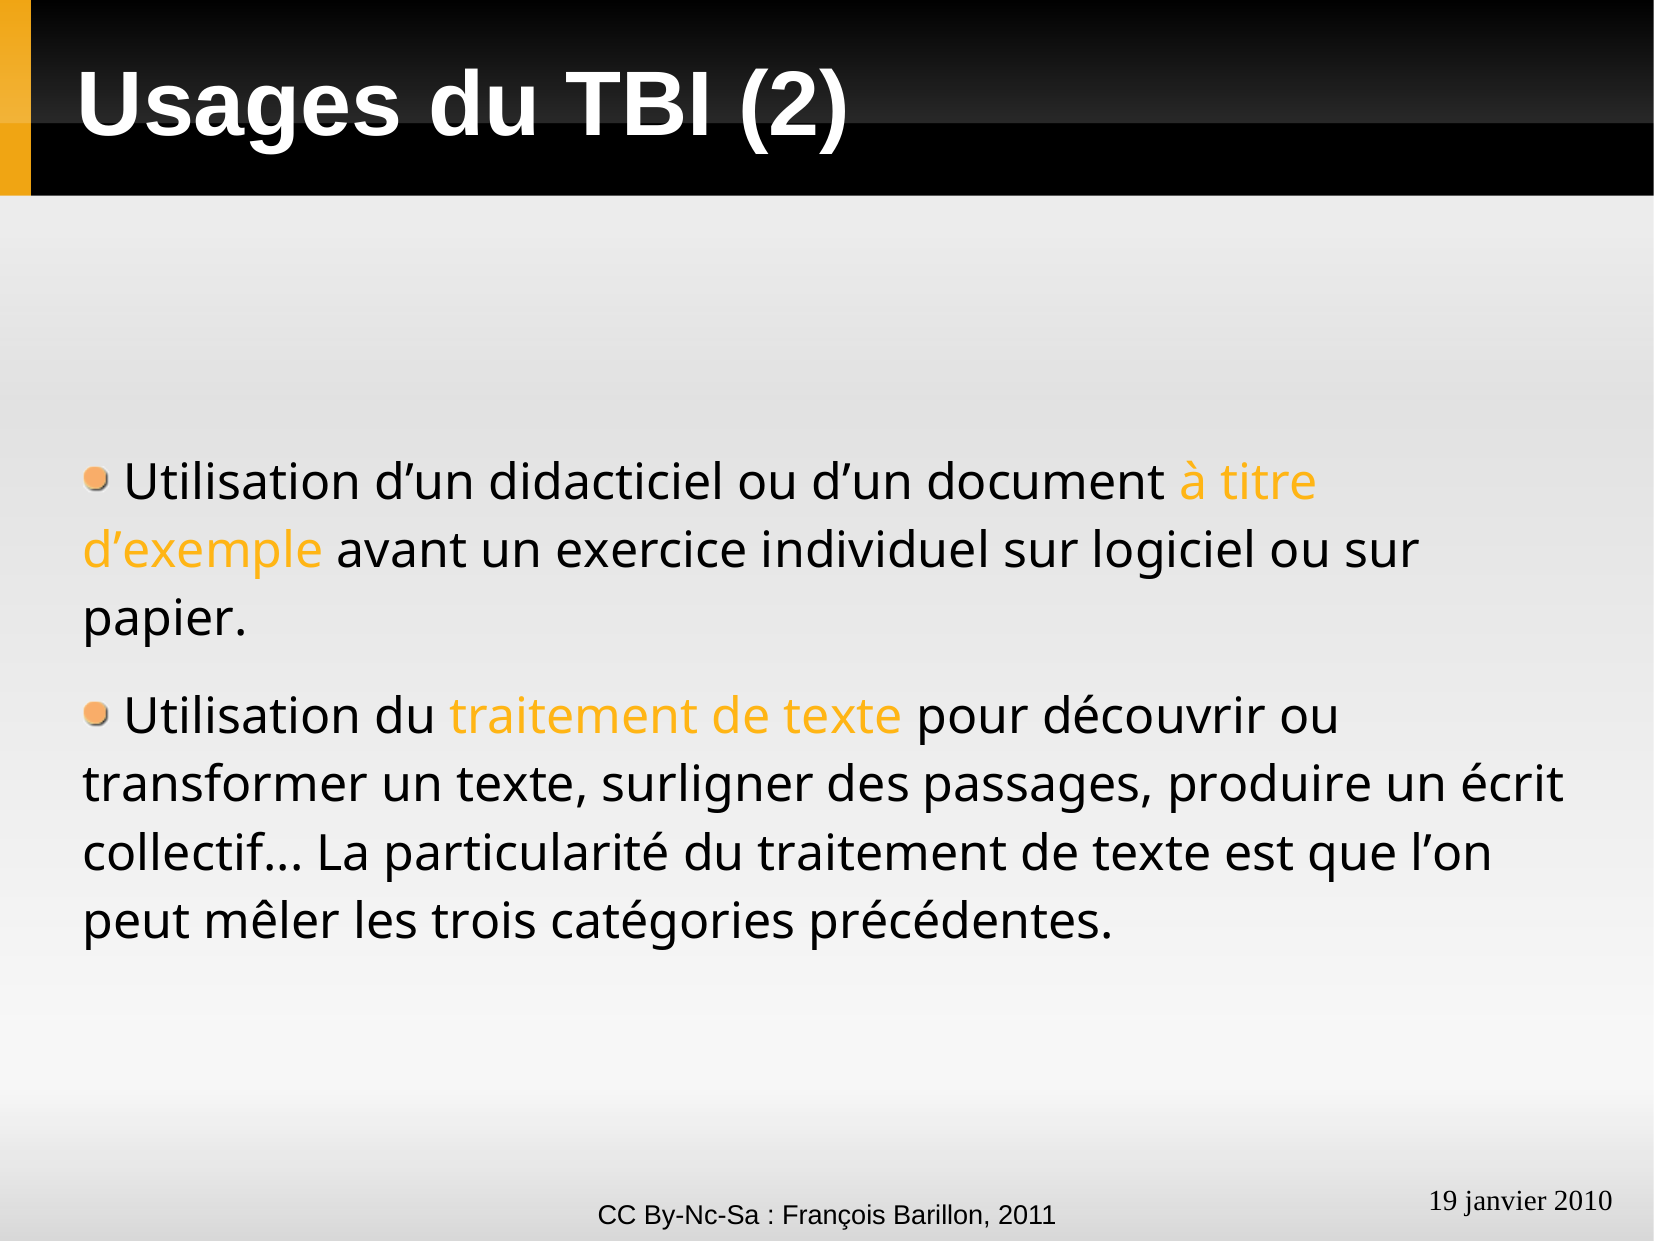

# Usages du TBI (2)
 Utilisation d’un didacticiel ou d’un document à titre d’exemple avant un exercice individuel sur logiciel ou sur papier.
 Utilisation du traitement de texte pour découvrir ou transformer un texte, surligner des passages, produire un écrit collectif... La particularité du traitement de texte est que l’on peut mêler les trois catégories précédentes.
19 janvier 2010